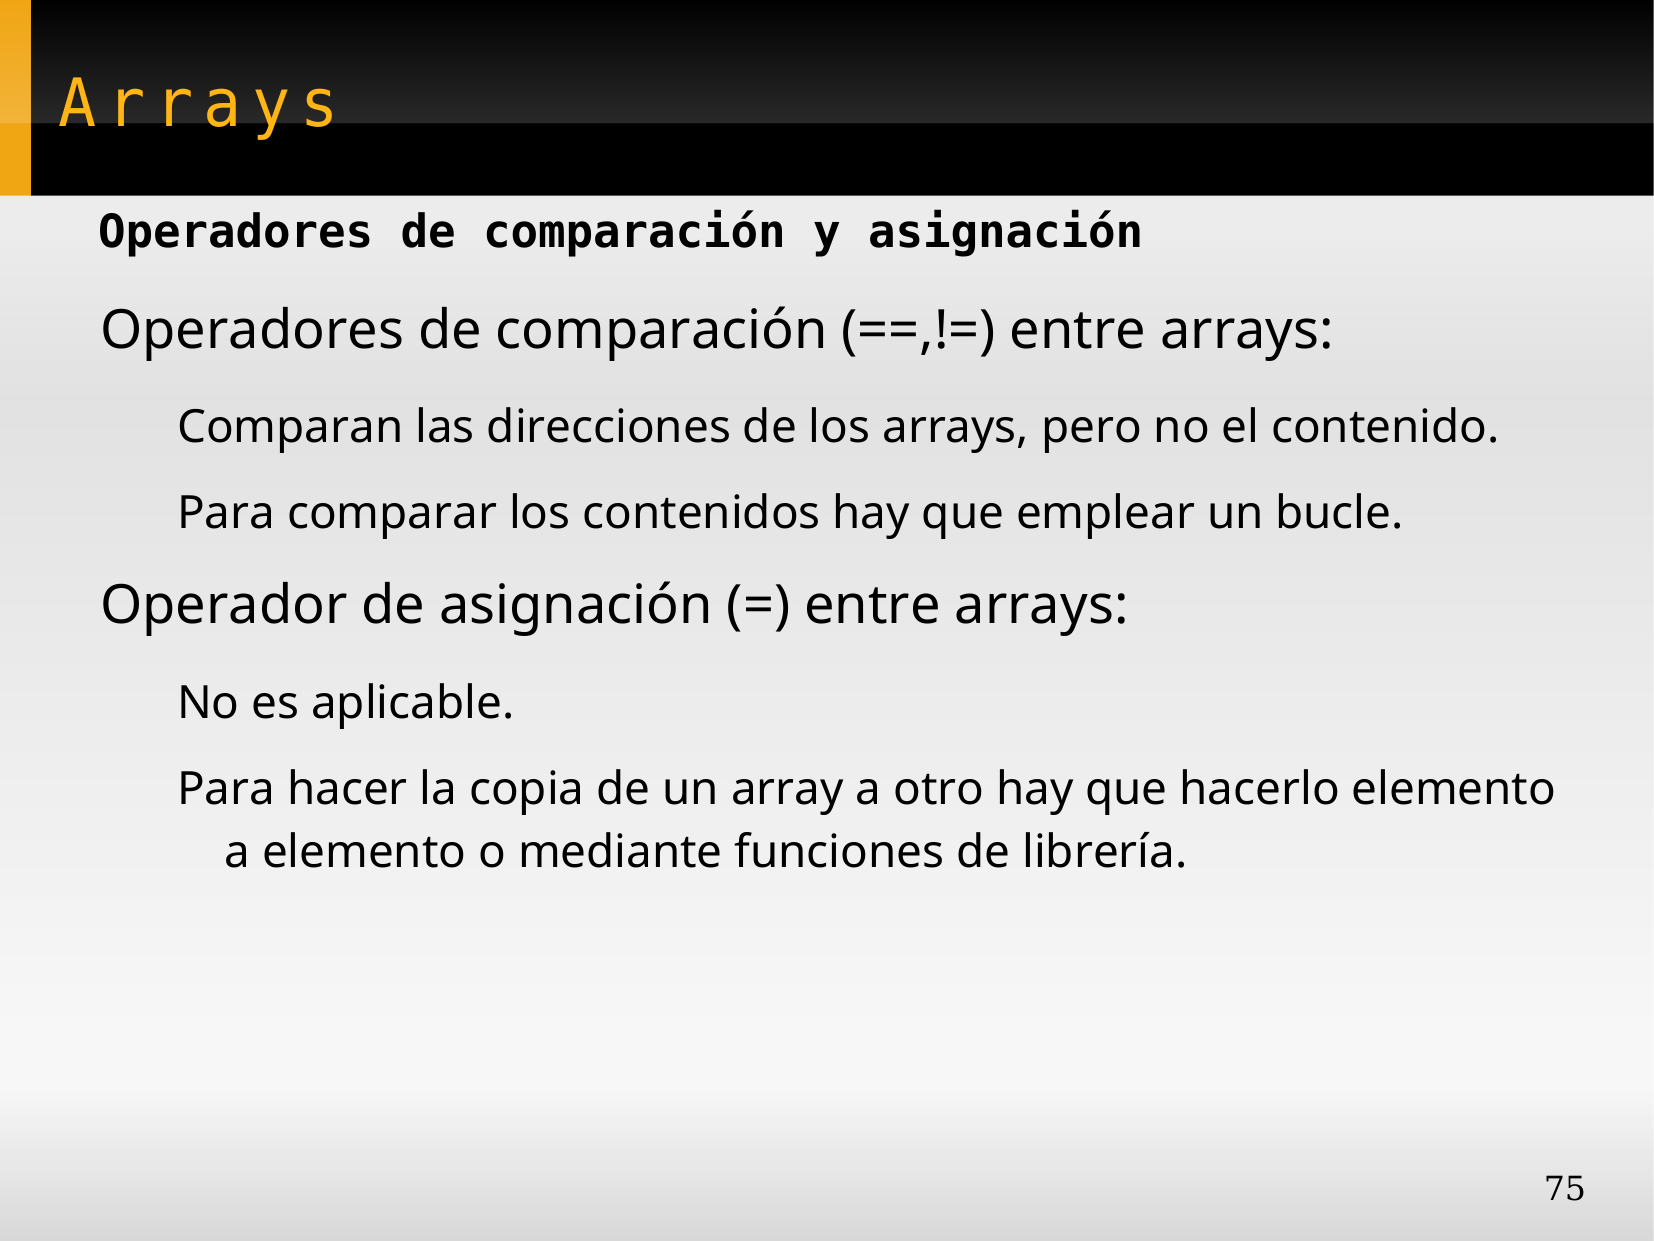

# Arrays
Operadores de comparación y asignación
Operadores de comparación (==,!=) entre arrays:
Comparan las direcciones de los arrays, pero no el contenido.
Para comparar los contenidos hay que emplear un bucle.
Operador de asignación (=) entre arrays:
No es aplicable.
Para hacer la copia de un array a otro hay que hacerlo elemento a elemento o mediante funciones de librería.
75